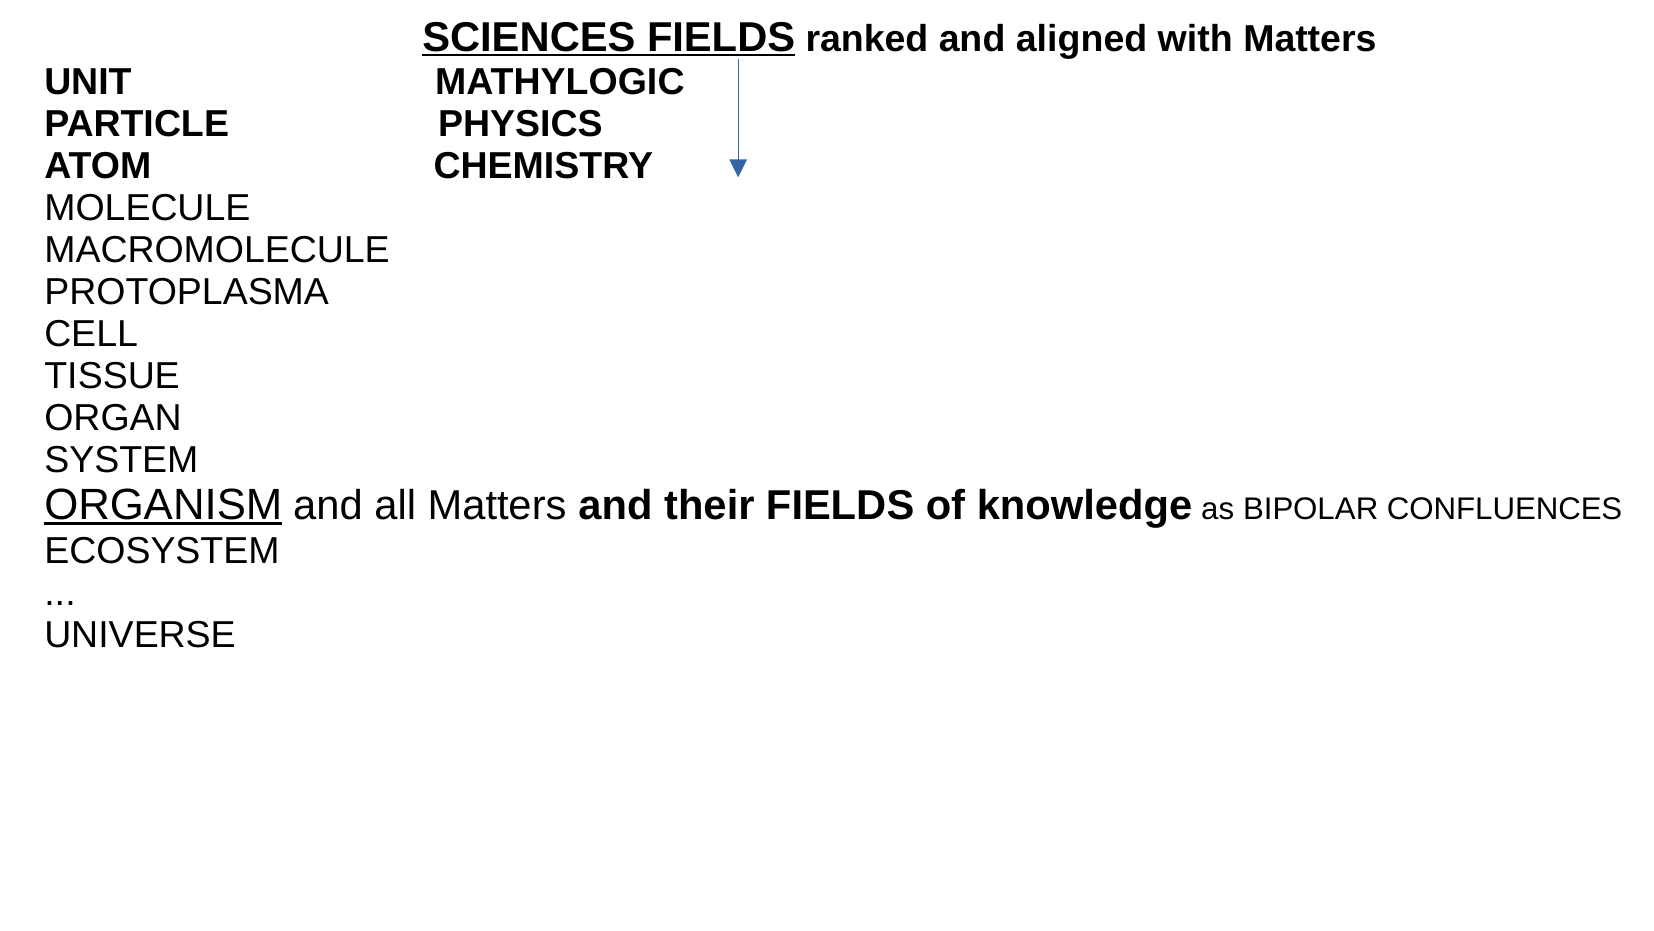

SCIENCES FIELDS ranked and aligned with Matters
UNIT MATHYLOGIC
PARTICLE PHYSICS
ATOM CHEMISTRY
MOLECULE
MACROMOLECULE
PROTOPLASMA
CELL
TISSUE
ORGAN
SYSTEM
ORGANISM and all Matters and their FIELDS of knowledge as BIPOLAR CONFLUENCES
ECOSYSTEM
...
UNIVERSE